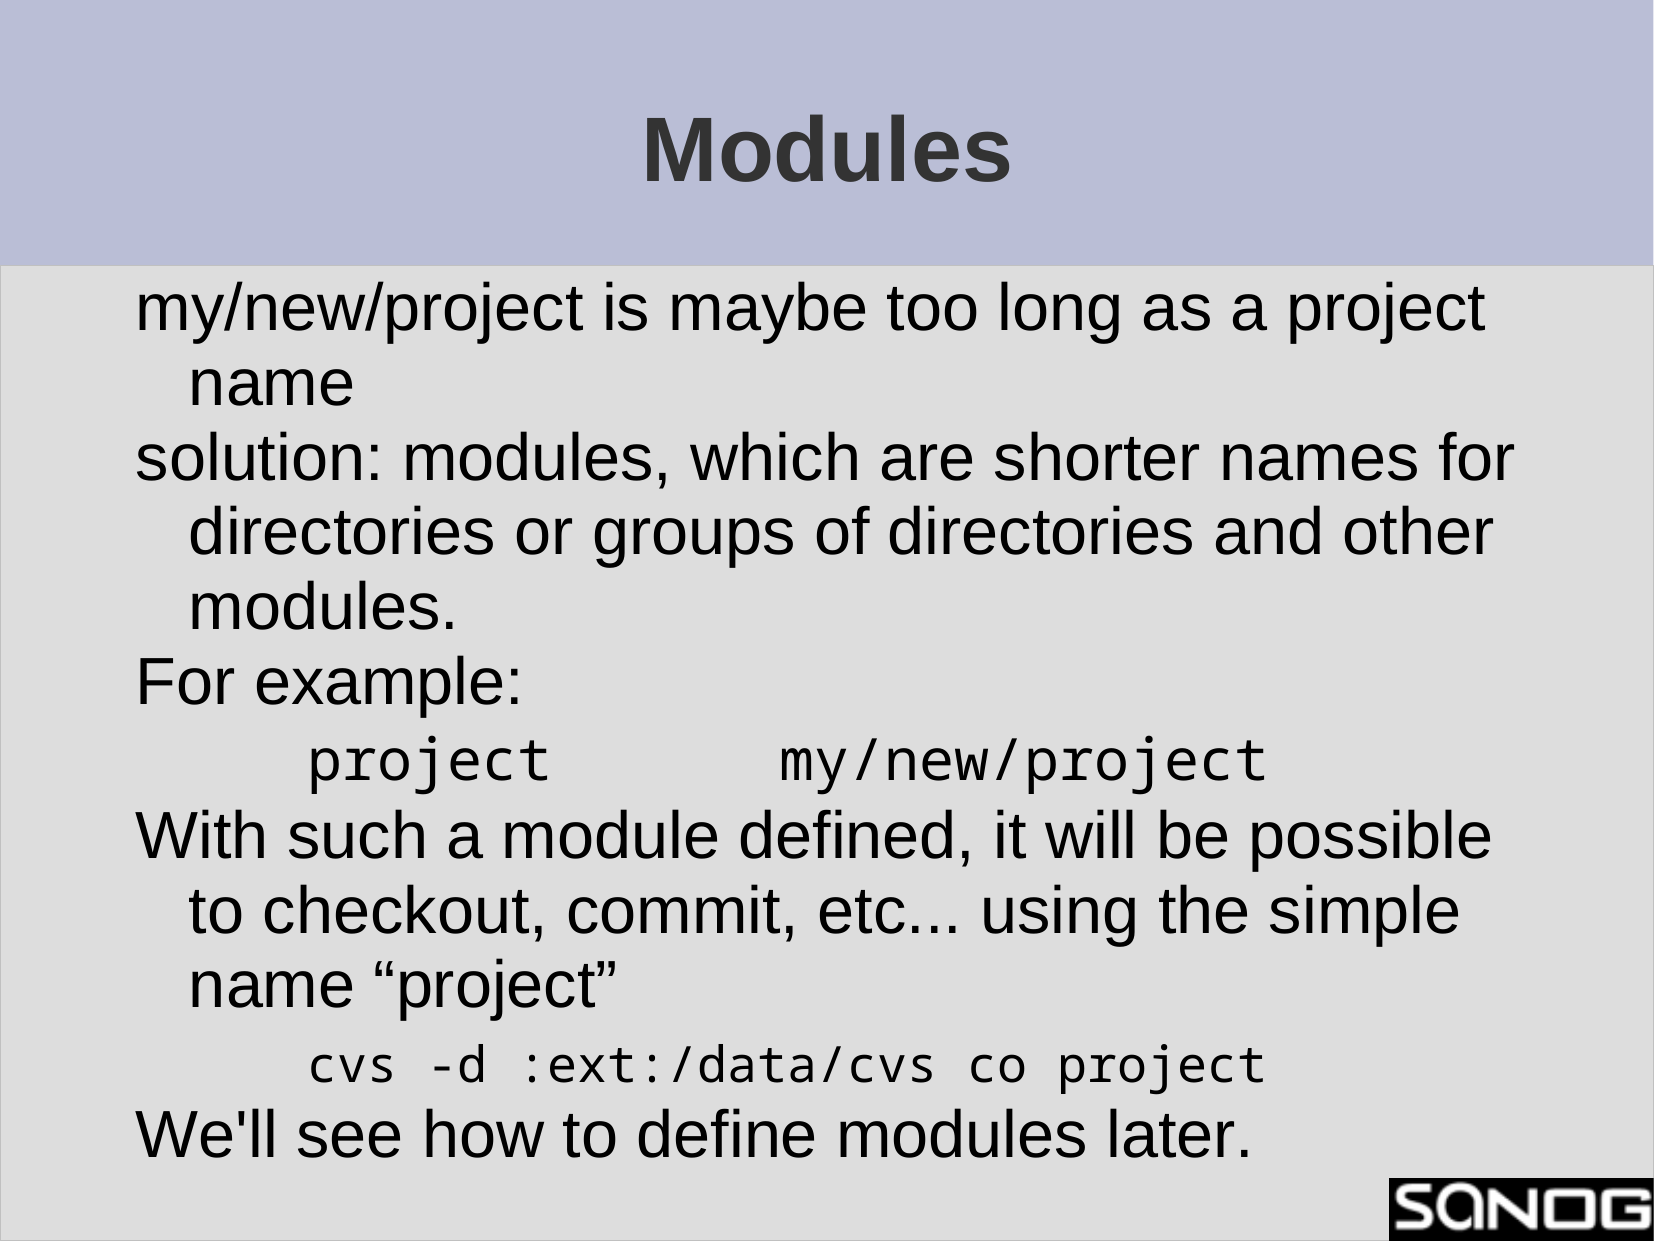

# Modules
my/new/project is maybe too long as a project name
solution: modules, which are shorter names for directories or groups of directories and other modules.
For example:
	project		my/new/project
With such a module defined, it will be possible to checkout, commit, etc... using the simple name “project”
	cvs -d :ext:/data/cvs co project
We'll see how to define modules later.